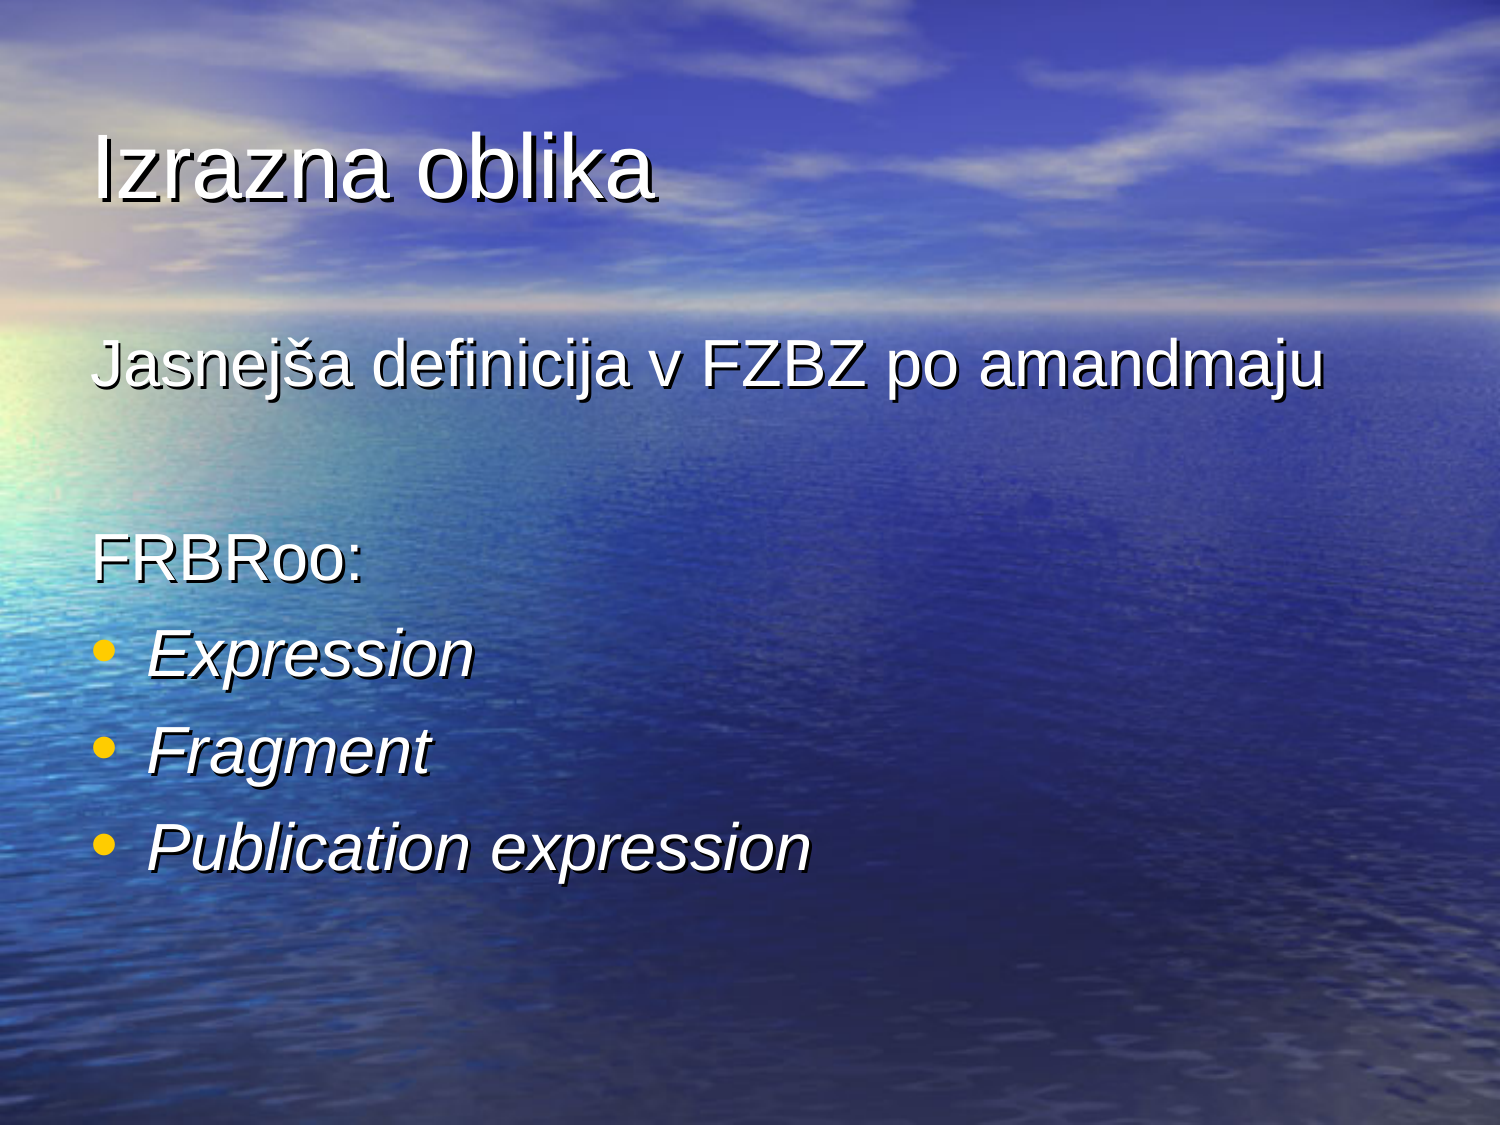

# Izrazna oblika
Jasnejša definicija v FZBZ po amandmaju
FRBRoo:
Expression
Fragment
Publication expression